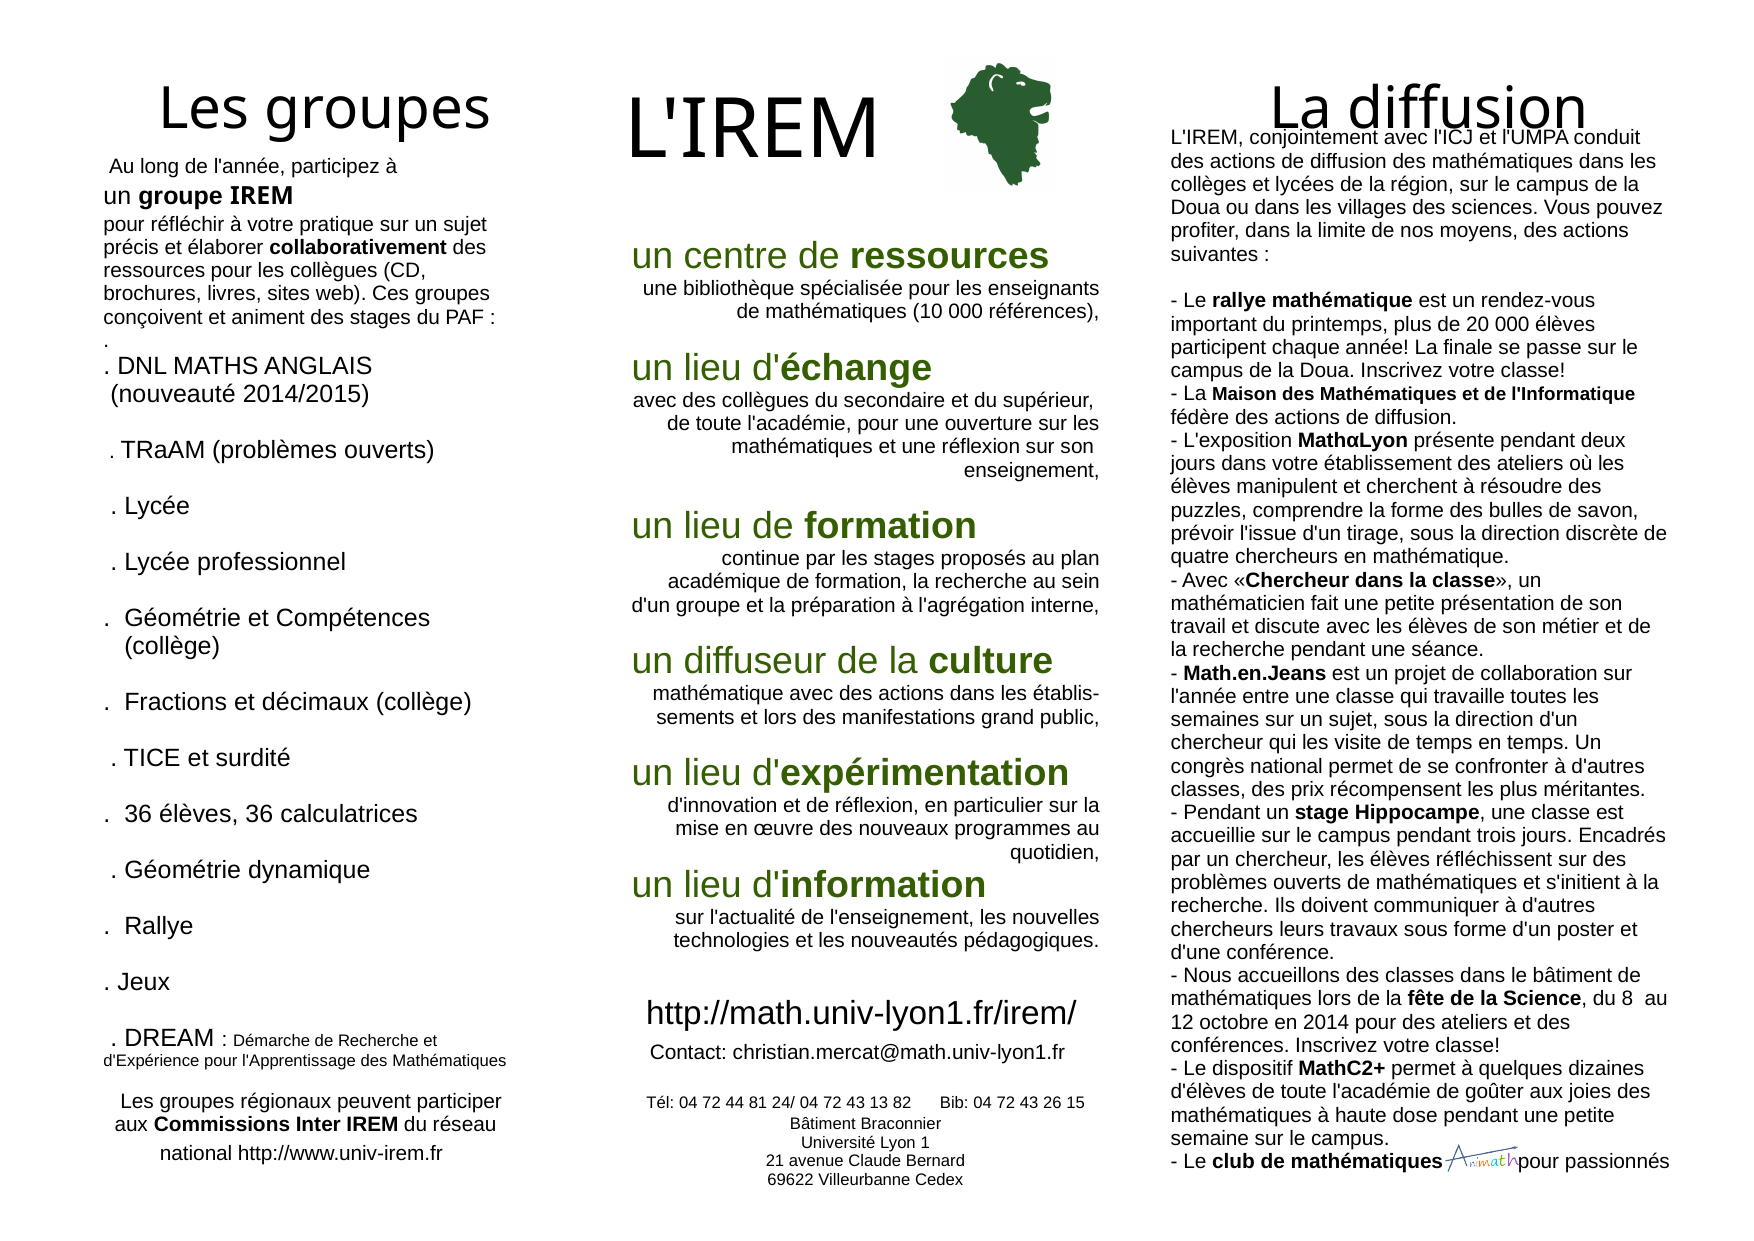

Les groupes
La diffusion
 L'IREM
L'IREM, conjointement avec l'ICJ et l'UMPA conduit des actions de diffusion des mathématiques dans les collèges et lycées de la région, sur le campus de la Doua ou dans les villages des sciences. Vous pouvez profiter, dans la limite de nos moyens, des actions suivantes :
- Le rallye mathématique est un rendez-vous important du printemps, plus de 20 000 élèves participent chaque année! La finale se passe sur le campus de la Doua. Inscrivez votre classe!
- La Maison des Mathématiques et de l'Informatique fédère des actions de diffusion.
- L'exposition MathαLyon présente pendant deux jours dans votre établissement des ateliers où les élèves manipulent et cherchent à résoudre des puzzles, comprendre la forme des bulles de savon, prévoir l'issue d'un tirage, sous la direction discrète de quatre chercheurs en mathématique.
- Avec «Chercheur dans la classe», un mathématicien fait une petite présentation de son travail et discute avec les élèves de son métier et de la recherche pendant une séance.
- Math.en.Jeans est un projet de collaboration sur l'année entre une classe qui travaille toutes les semaines sur un sujet, sous la direction d'un chercheur qui les visite de temps en temps. Un congrès national permet de se confronter à d'autres classes, des prix récompensent les plus méritantes.
- Pendant un stage Hippocampe, une classe est accueillie sur le campus pendant trois jours. Encadrés par un chercheur, les élèves réfléchissent sur des problèmes ouverts de mathématiques et s'initient à la recherche. Ils doivent communiquer à d'autres chercheurs leurs travaux sous forme d'un poster et d'une conférence.
- Nous accueillons des classes dans le bâtiment de mathématiques lors de la fête de la Science, du 8 au 12 octobre en 2014 pour des ateliers et des conférences. Inscrivez votre classe!
- Le dispositif MathC2+ permet à quelques dizaines d'élèves de toute l'académie de goûter aux joies des mathématiques à haute dose pendant une petite semaine sur le campus.
- Le club de mathématiques pour passionnés
 Au long de l'année, participez à
un groupe IREM
pour réfléchir à votre pratique sur un sujet précis et élaborer collaborativement des ressources pour les collègues (CD, brochures, livres, sites web). Ces groupes conçoivent et animent des stages du PAF :
.
. DNL MATHS ANGLAIS
 (nouveauté 2014/2015)
 . TRaAM (problèmes ouverts)
 . Lycée
 . Lycée professionnel
. Géométrie et Compétences 	    (collège)
. Fractions et décimaux (collège)
 . TICE et surdité
. 36 élèves, 36 calculatrices
 . Géométrie dynamique
. Rallye
. Jeux
 . DREAM : Démarche de Recherche et d'Expérience pour l'Apprentissage des Mathématiques
  Les groupes régionaux peuvent participer aux Commissions Inter IREM du réseau national http://www.univ-irem.fr
un centre de ressources
une bibliothèque spécialisée pour les enseignants de mathématiques (10 000 références),
un lieu d'échange
avec des collègues du secondaire et du supérieur, de toute l'académie, pour une ouverture sur les mathématiques et une réflexion sur son enseignement,
un lieu de formation
continue par les stages proposés au plan académique de formation, la recherche au sein d'un groupe et la préparation à l'agrégation interne,
un diffuseur de la culture
 mathématique avec des actions dans les établis- sements et lors des manifestations grand public,
un lieu d'expérimentation
 d'innovation et de réflexion, en particulier sur la mise en œuvre des nouveaux programmes au quotidien,
un lieu d'information
sur l'actualité de l'enseignement, les nouvelles technologies et les nouveautés pédagogiques.
http://math.univ-lyon1.fr/irem/
Contact: christian.mercat@math.univ-lyon1.fr
 Tél: 04 72 44 81 24/ 04 72 43 13 82 Bib: 04 72 43 26 15
Bâtiment Braconnier
Université Lyon 1
21 avenue Claude Bernard
69622 Villeurbanne Cedex